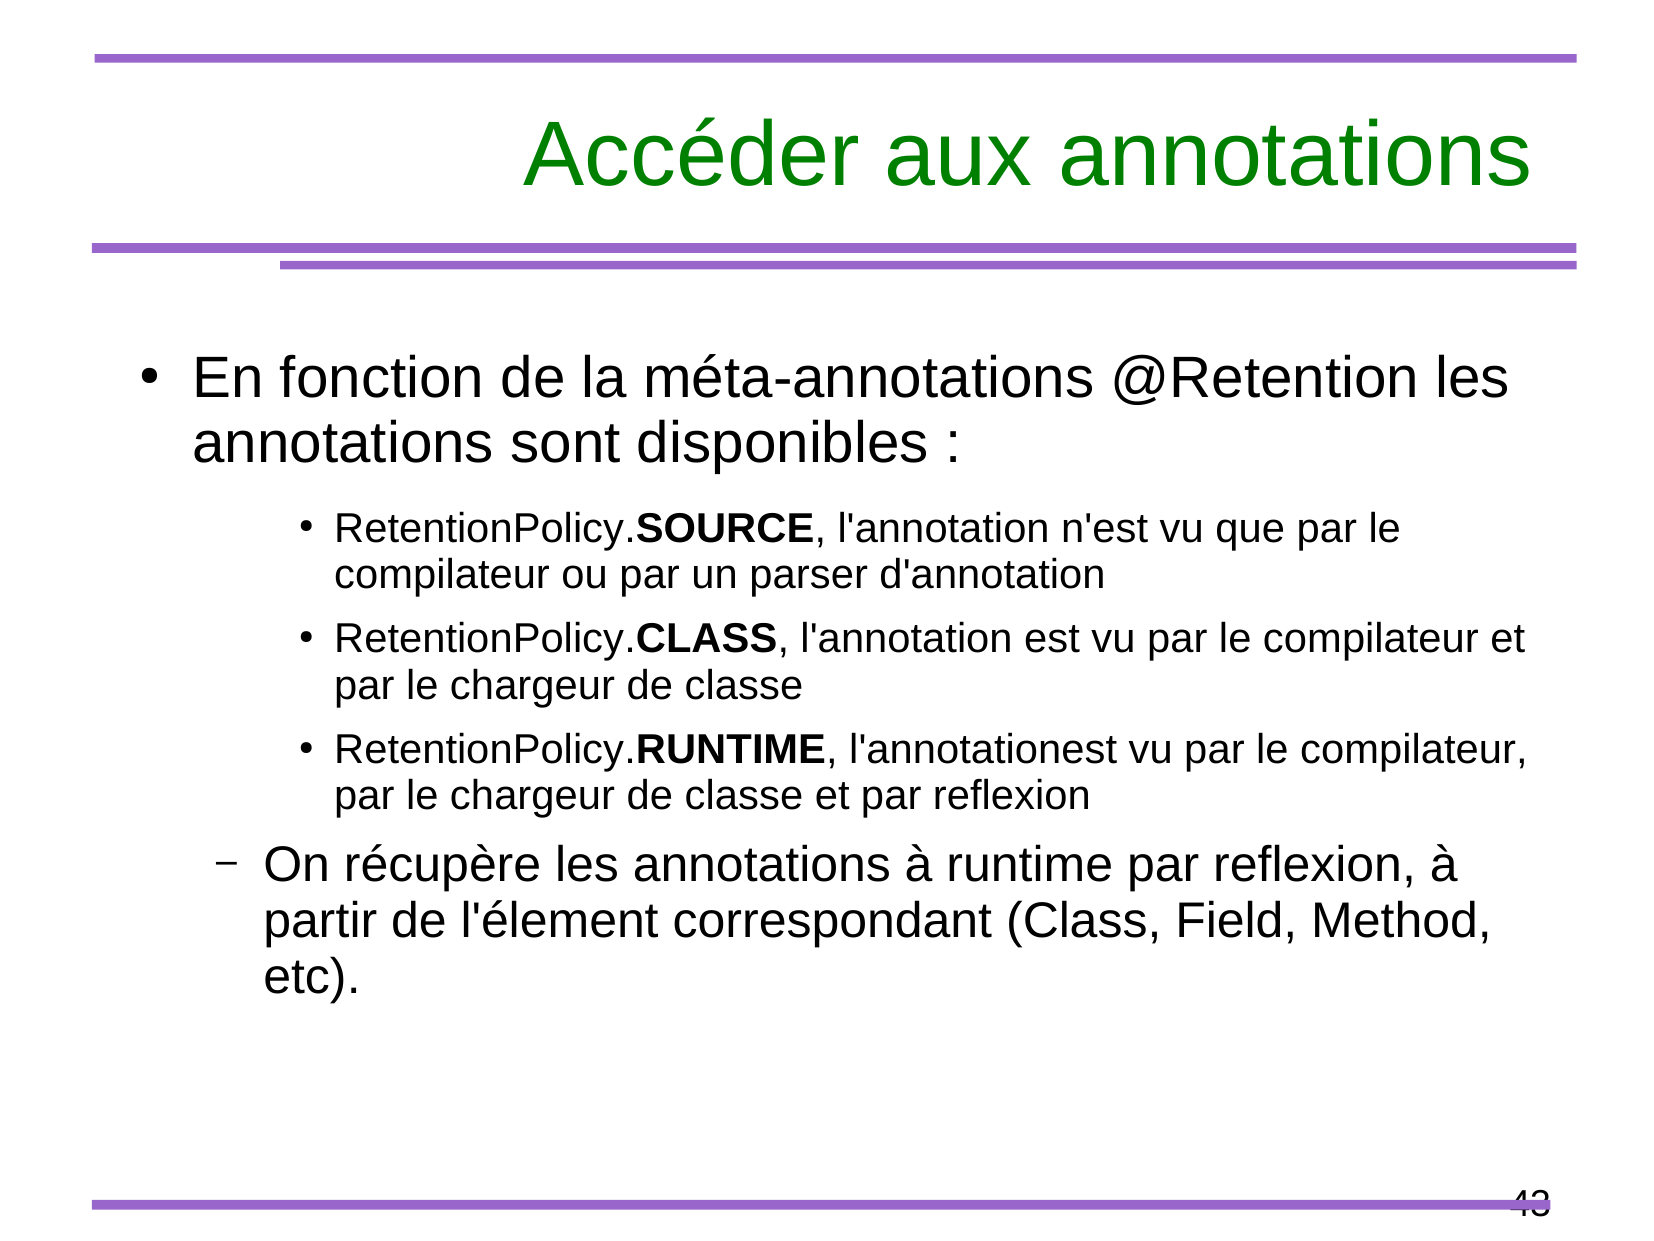

# Accéder aux annotations
En fonction de la méta-annotations @Retention les annotations sont disponibles :
RetentionPolicy.SOURCE, l'annotation n'est vu que par le compilateur ou par un parser d'annotation
RetentionPolicy.CLASS, l'annotation est vu par le compilateur et par le chargeur de classe
RetentionPolicy.RUNTIME, l'annotationest vu par le compilateur, par le chargeur de classe et par reflexion
On récupère les annotations à runtime par reflexion, à partir de l'élement correspondant (Class, Field, Method, etc).